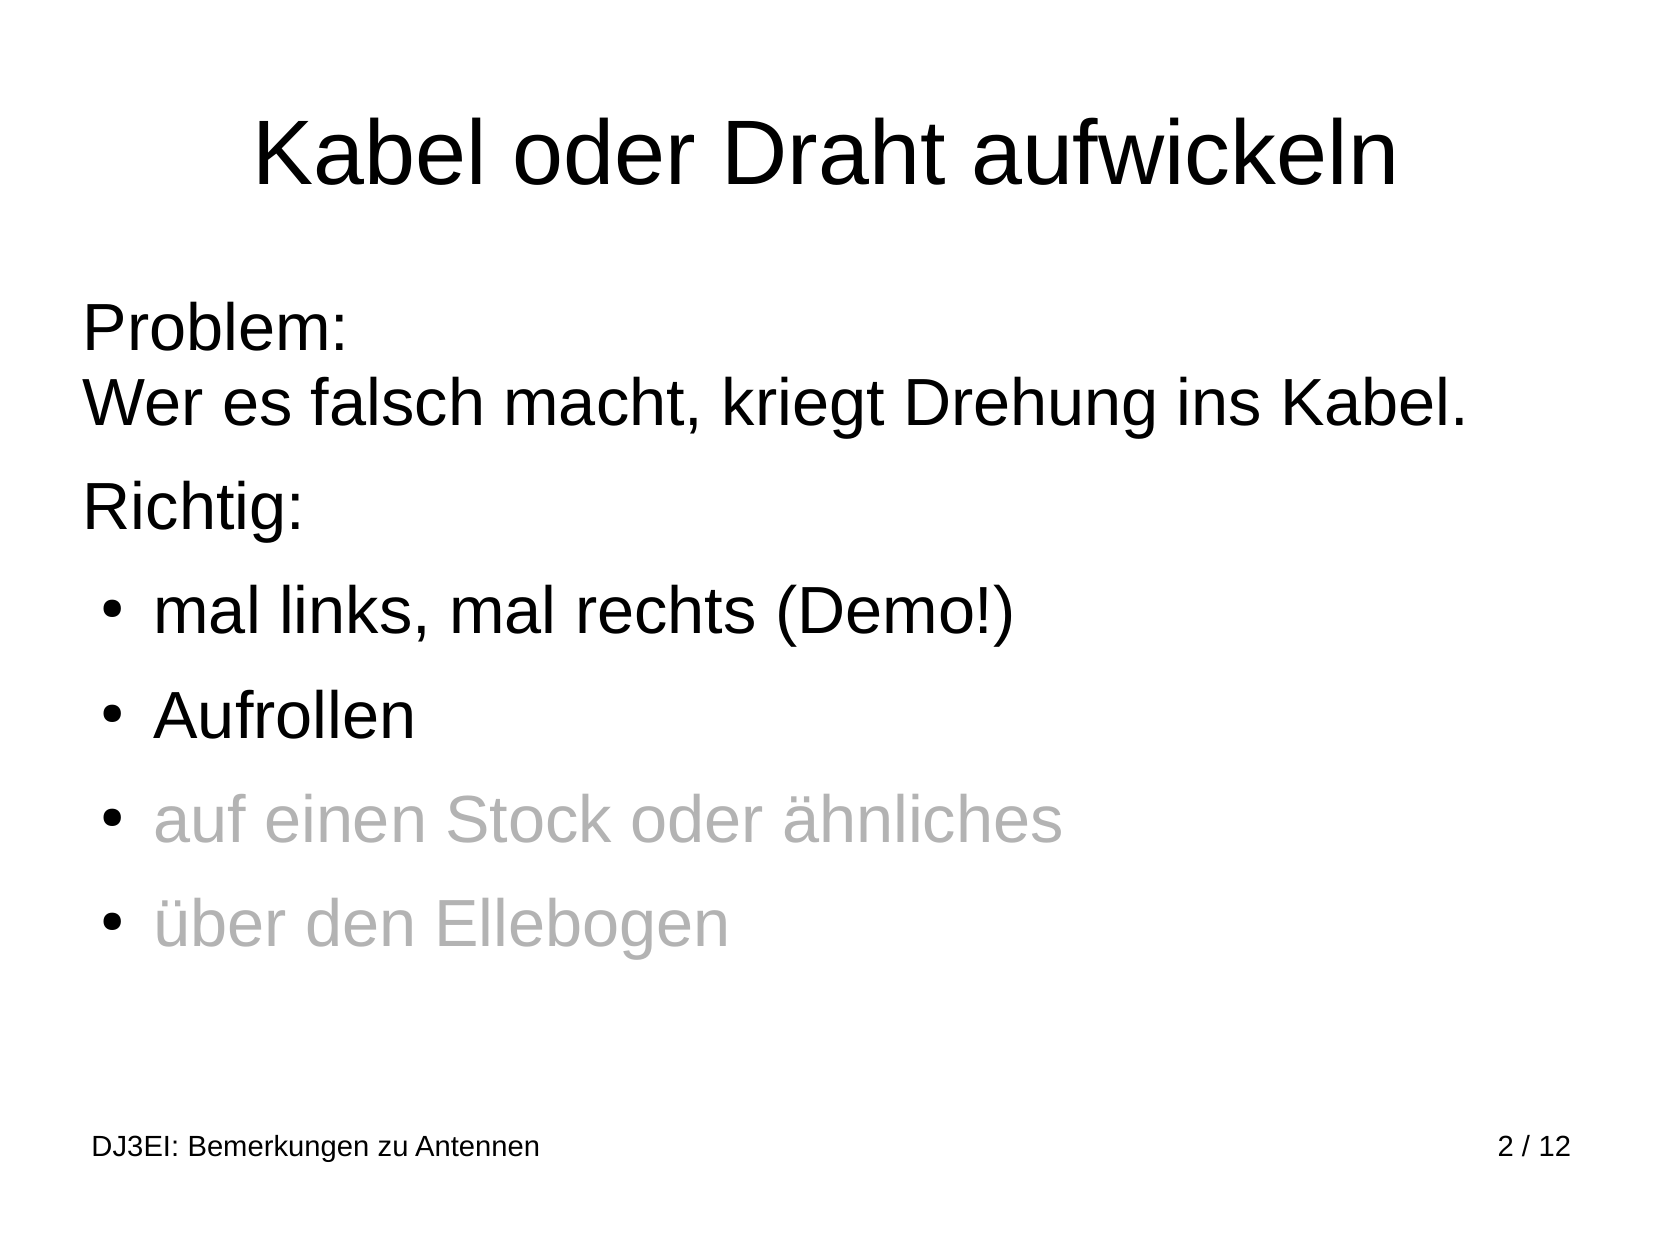

# Kabel oder Draht aufwickeln
Problem:
Wer es falsch macht, kriegt Drehung ins Kabel.
Richtig:
mal links, mal rechts (Demo!)
Aufrollen
auf einen Stock oder ähnliches
über den Ellebogen